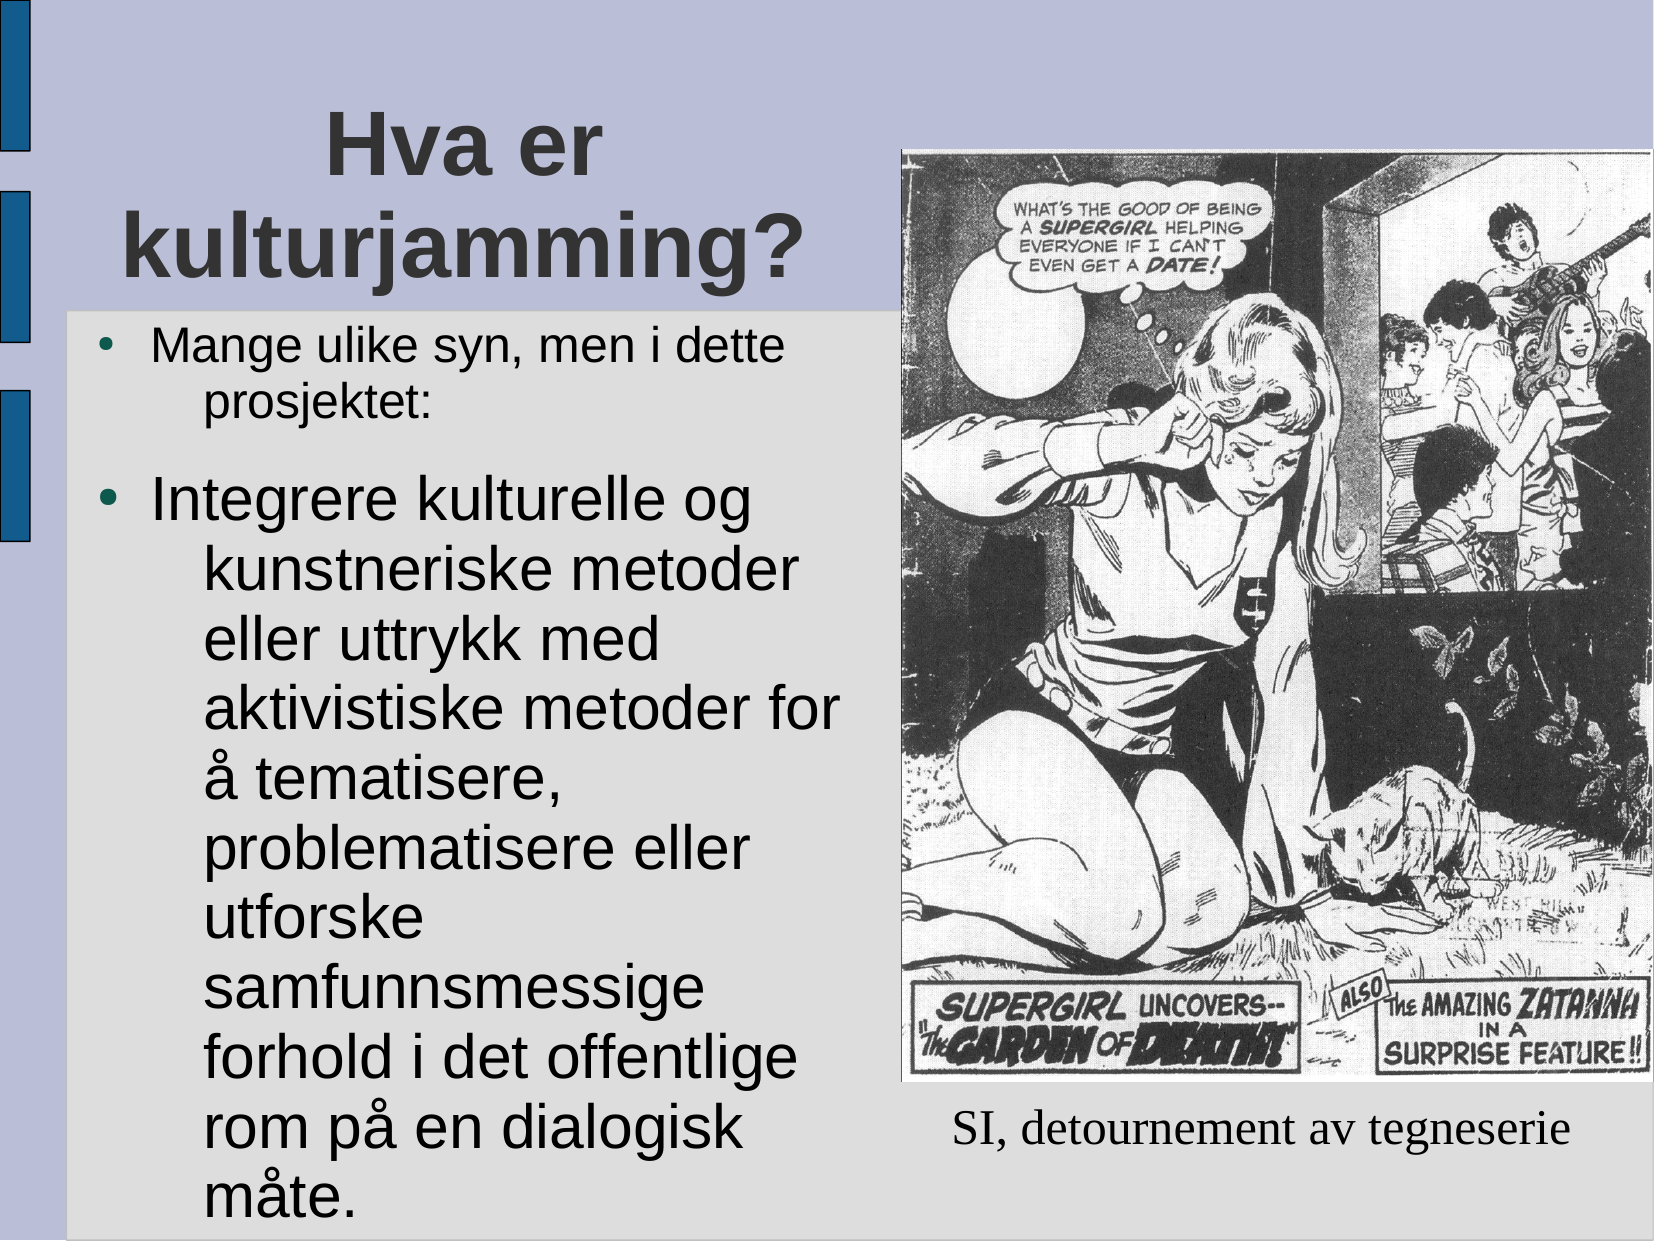

# Hva er kulturjamming?
Mange ulike syn, men i dette prosjektet:
Integrere kulturelle og kunstneriske metoder eller uttrykk med aktivistiske metoder for
å tematisere, problematisere eller utforske samfunnsmessige
forhold i det offentlige rom på en dialogisk måte.
SI, detournement av tegneserie